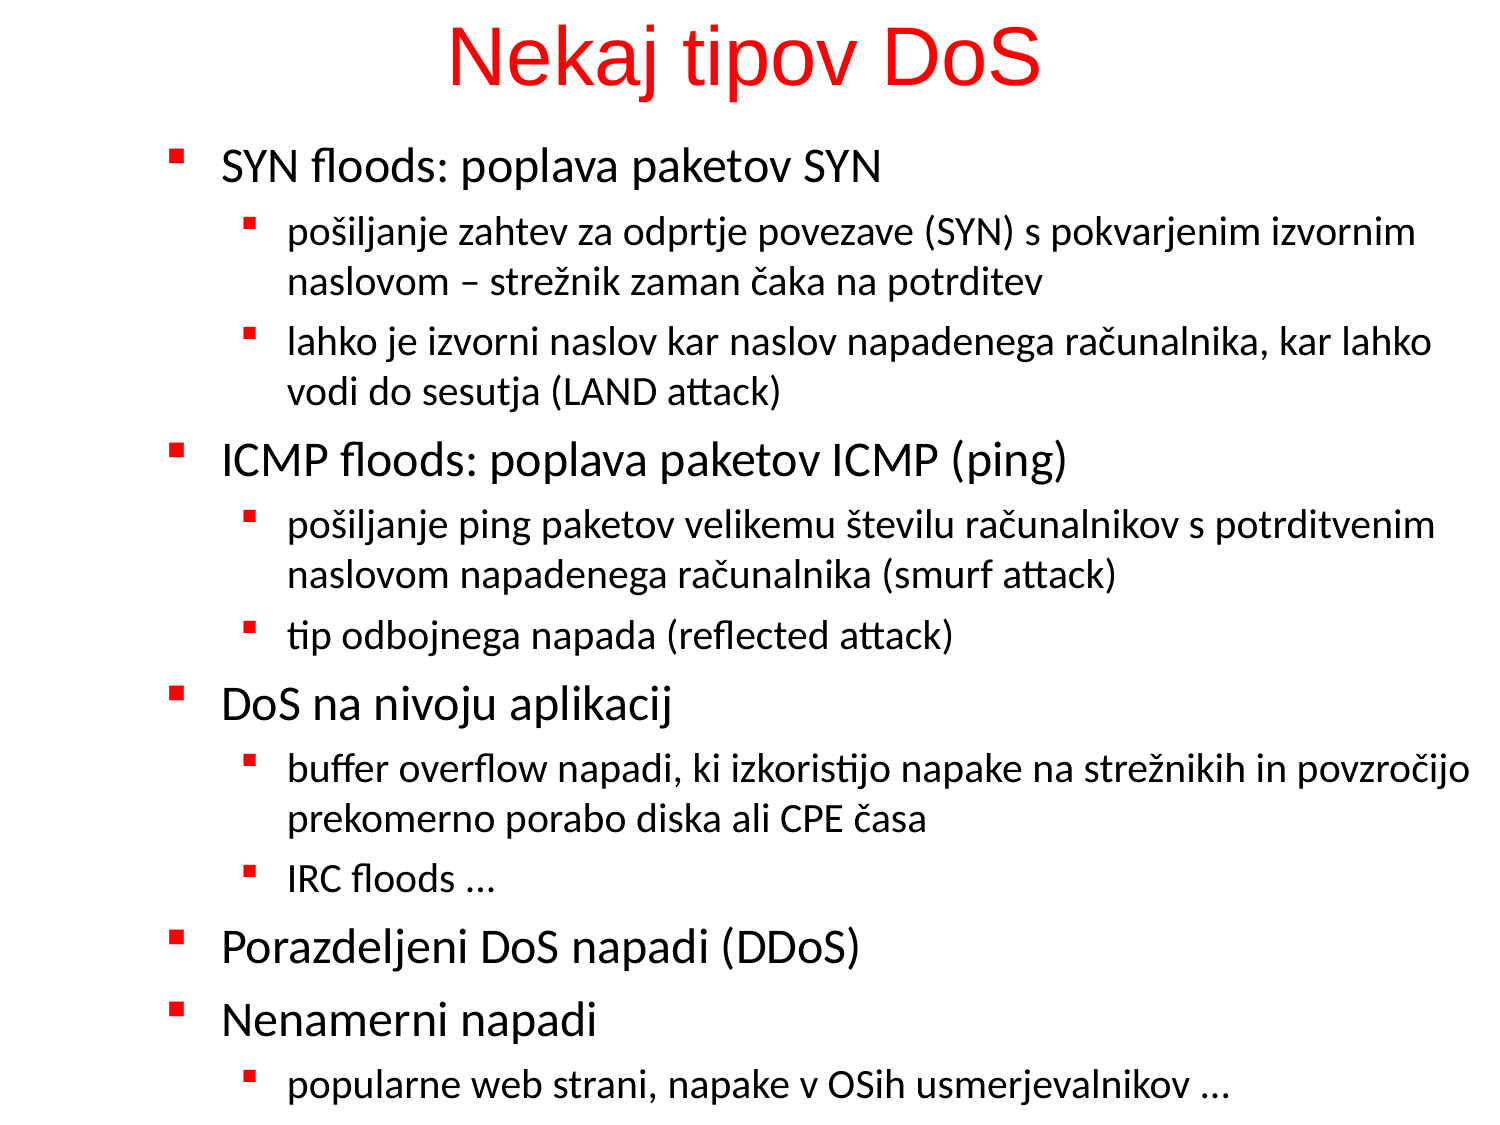

# Nekaj tipov DoS
SYN floods: poplava paketov SYN
pošiljanje zahtev za odprtje povezave (SYN) s pokvarjenim izvornim naslovom – strežnik zaman čaka na potrditev
lahko je izvorni naslov kar naslov napadenega računalnika, kar lahko vodi do sesutja (LAND attack)
ICMP floods: poplava paketov ICMP (ping)
pošiljanje ping paketov velikemu številu računalnikov s potrditvenim naslovom napadenega računalnika (smurf attack)
tip odbojnega napada (reflected attack)
DoS na nivoju aplikacij
buffer overflow napadi, ki izkoristijo napake na strežnikih in povzročijo prekomerno porabo diska ali CPE časa
IRC floods ...
Porazdeljeni DoS napadi (DDoS)
Nenamerni napadi
popularne web strani, napake v OSih usmerjevalnikov ...